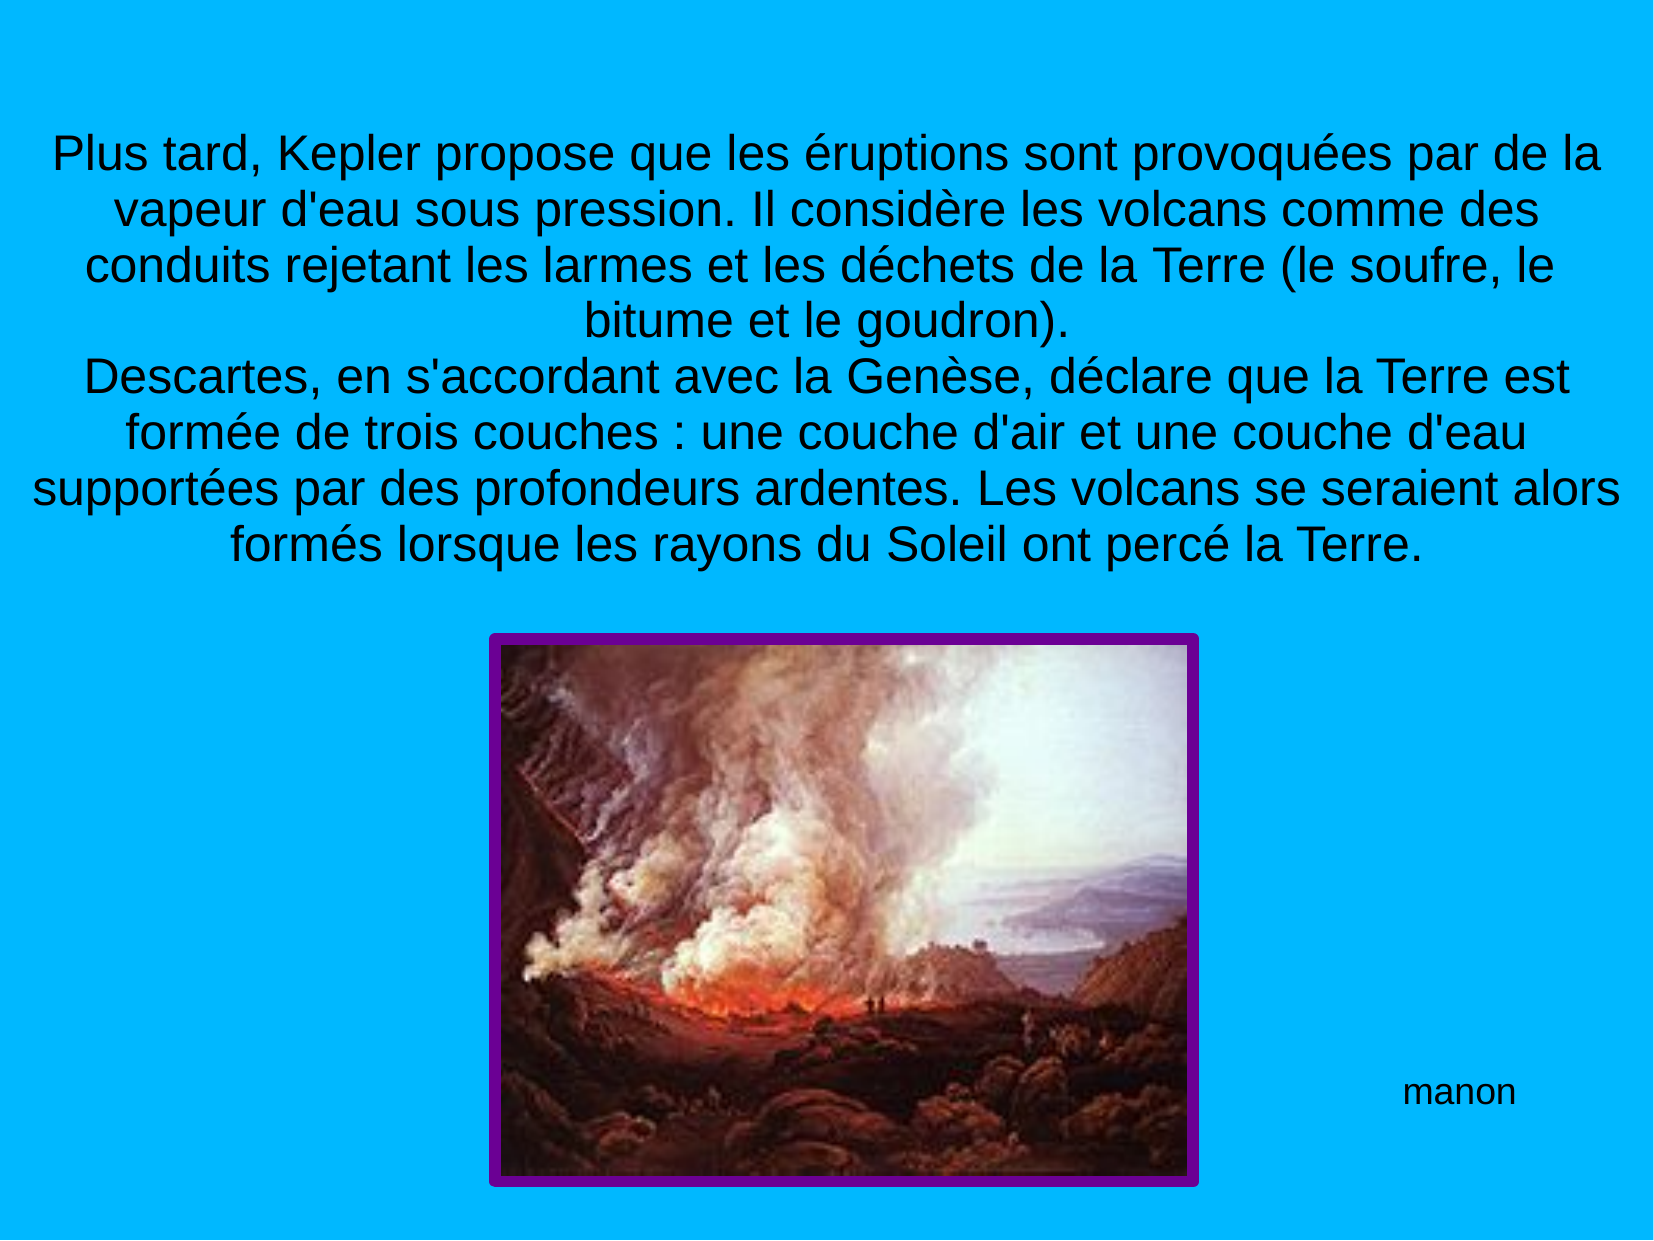

Plus tard, Kepler propose que les éruptions sont provoquées par de la vapeur d'eau sous pression. Il considère les volcans comme des conduits rejetant les larmes et les déchets de la Terre (le soufre, le bitume et le goudron).
Descartes, en s'accordant avec la Genèse, déclare que la Terre est formée de trois couches : une couche d'air et une couche d'eau supportées par des profondeurs ardentes. Les volcans se seraient alors formés lorsque les rayons du Soleil ont percé la Terre.
manon